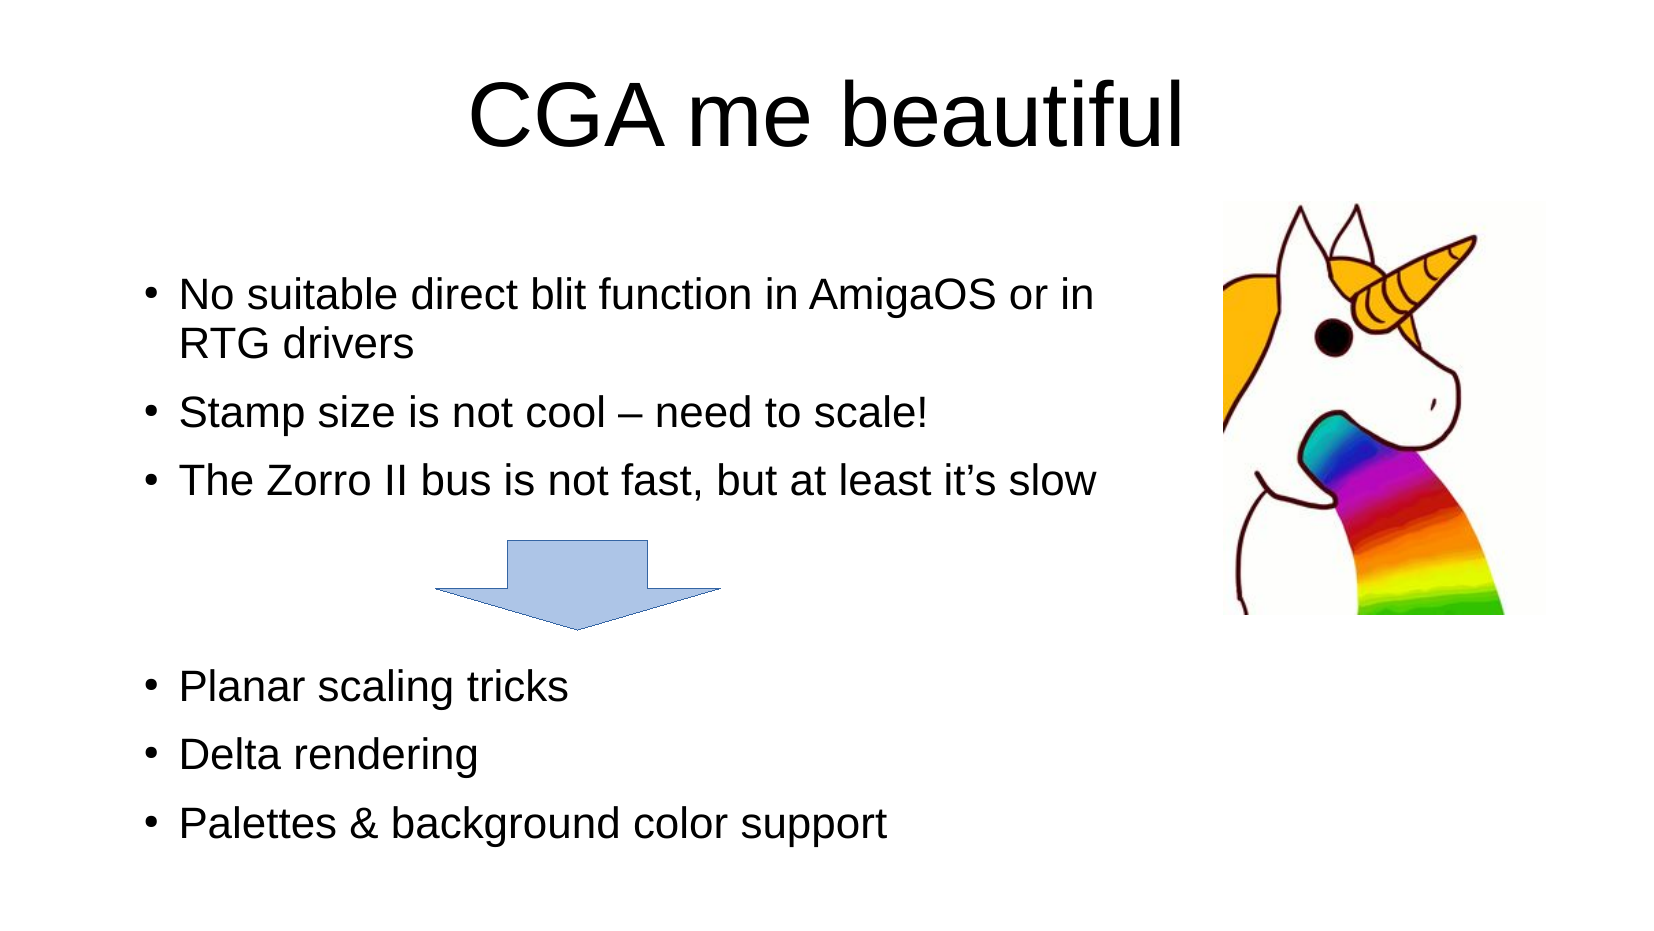

# CGA me beautiful
No suitable direct blit function in AmigaOS or in RTG drivers
Stamp size is not cool – need to scale!
The Zorro II bus is not fast, but at least it’s slow
Planar scaling tricks
Delta rendering
Palettes & background color support